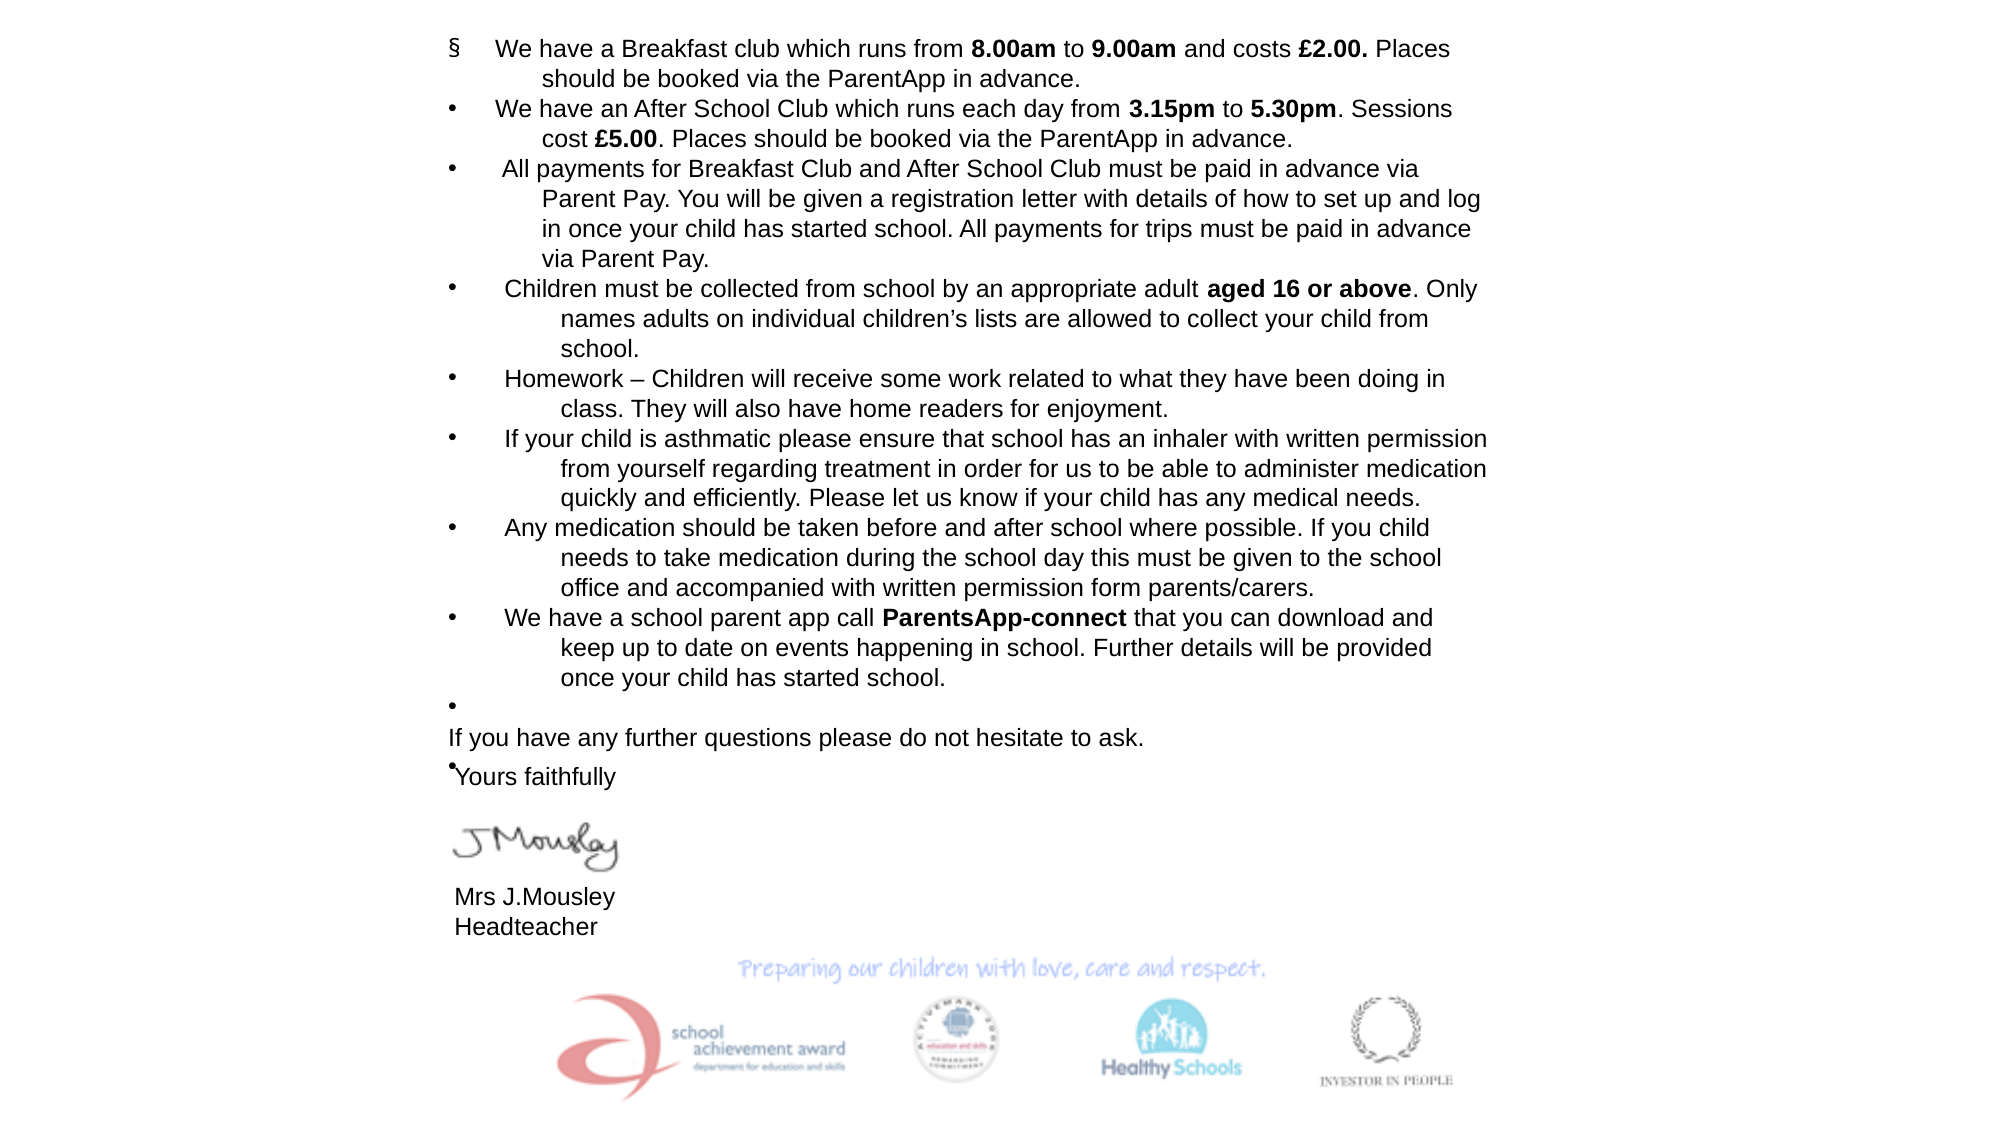

We have a Breakfast club which runs from 8.00am to 9.00am and costs £2.00. Places should be booked via the ParentApp in advance.
We have an After School Club which runs each day from 3.15pm to 5.30pm. Sessions cost £5.00. Places should be booked via the ParentApp in advance.
 All payments for Breakfast Club and After School Club must be paid in advance via Parent Pay. You will be given a registration letter with details of how to set up and log in once your child has started school. All payments for trips must be paid in advance via Parent Pay.
Children must be collected from school by an appropriate adult aged 16 or above. Only names adults on individual children’s lists are allowed to collect your child from school.
Homework – Children will receive some work related to what they have been doing in class. They will also have home readers for enjoyment.
If your child is asthmatic please ensure that school has an inhaler with written permission from yourself regarding treatment in order for us to be able to administer medication quickly and efficiently. Please let us know if your child has any medical needs.
Any medication should be taken before and after school where possible. If you child needs to take medication during the school day this must be given to the school office and accompanied with written permission form parents/carers.
We have a school parent app call ParentsApp-connect that you can download and keep up to date on events happening in school. Further details will be provided once your child has started school.
If you have any further questions please do not hesitate to ask.
Yours faithfully
Mrs J.Mousley
Headteacher